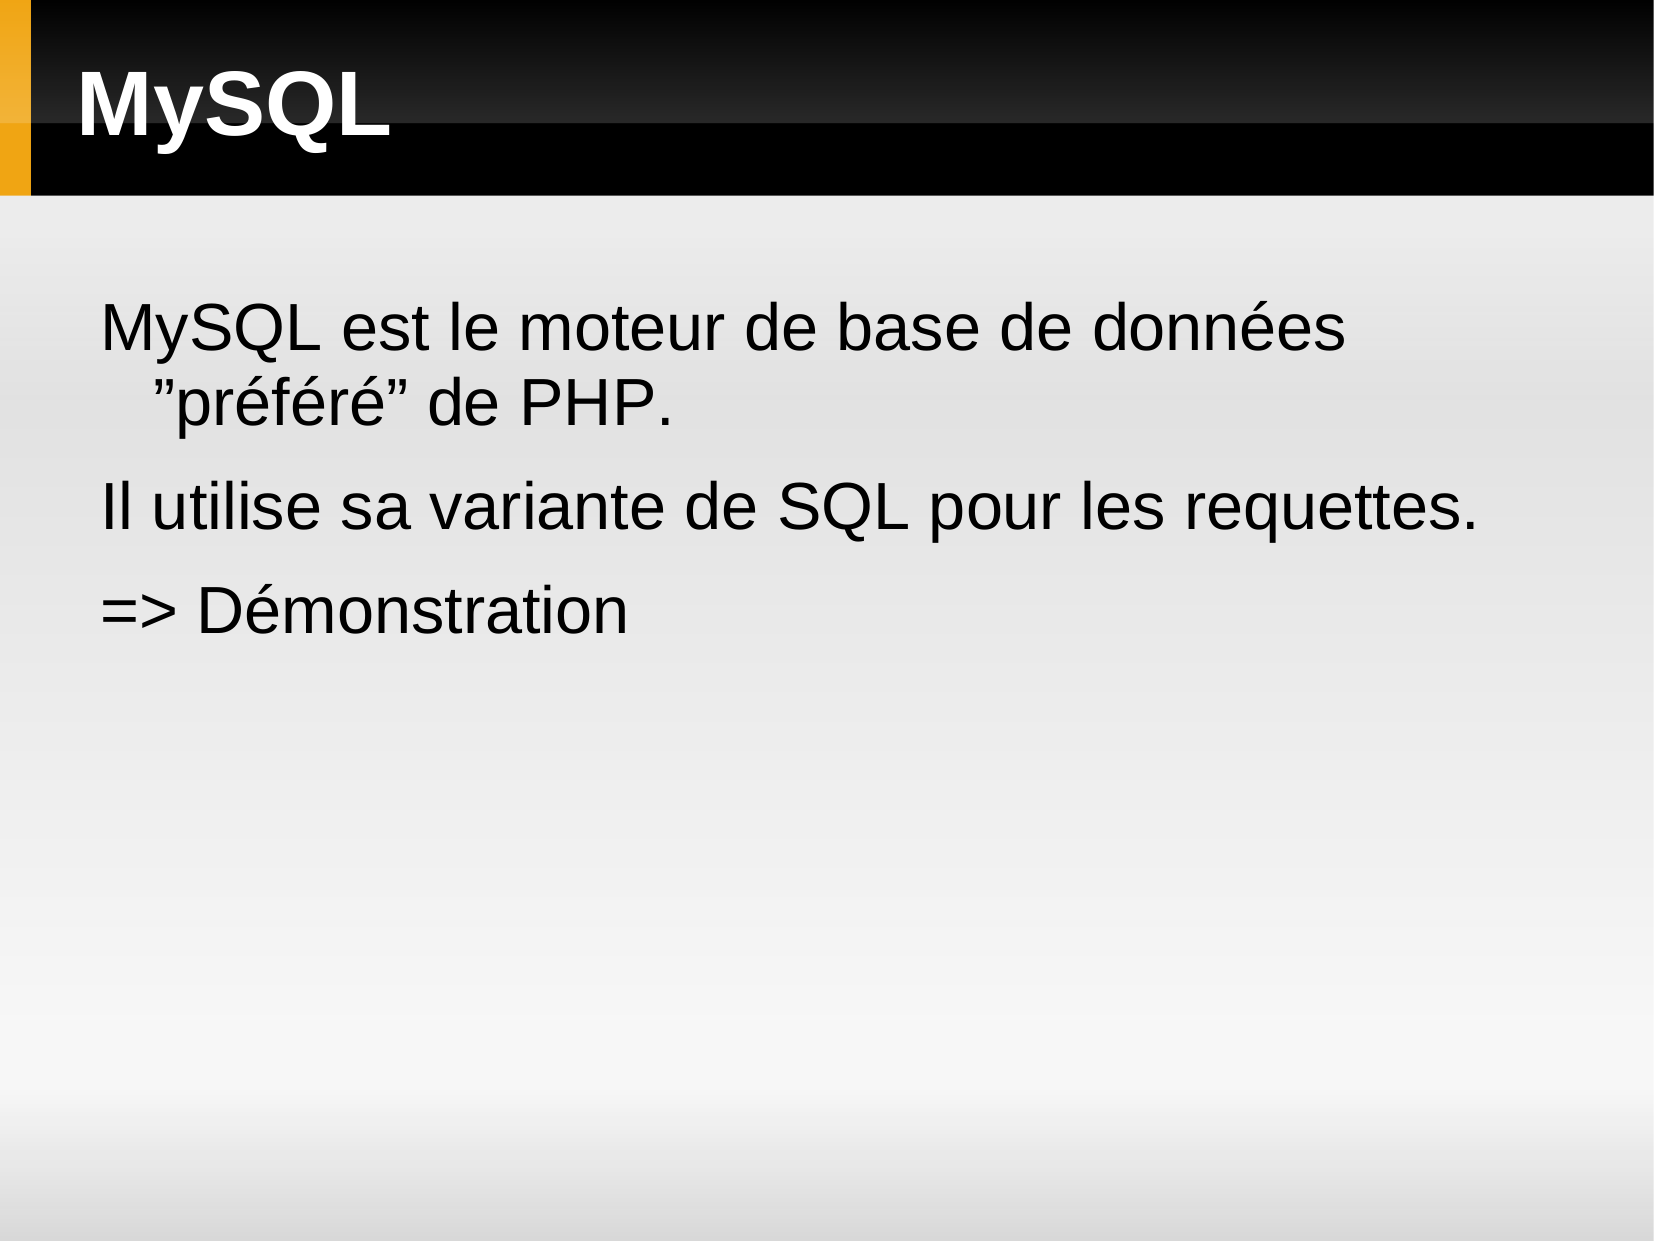

# MySQL
MySQL est le moteur de base de données ”préféré” de PHP.
Il utilise sa variante de SQL pour les requettes.
=> Démonstration